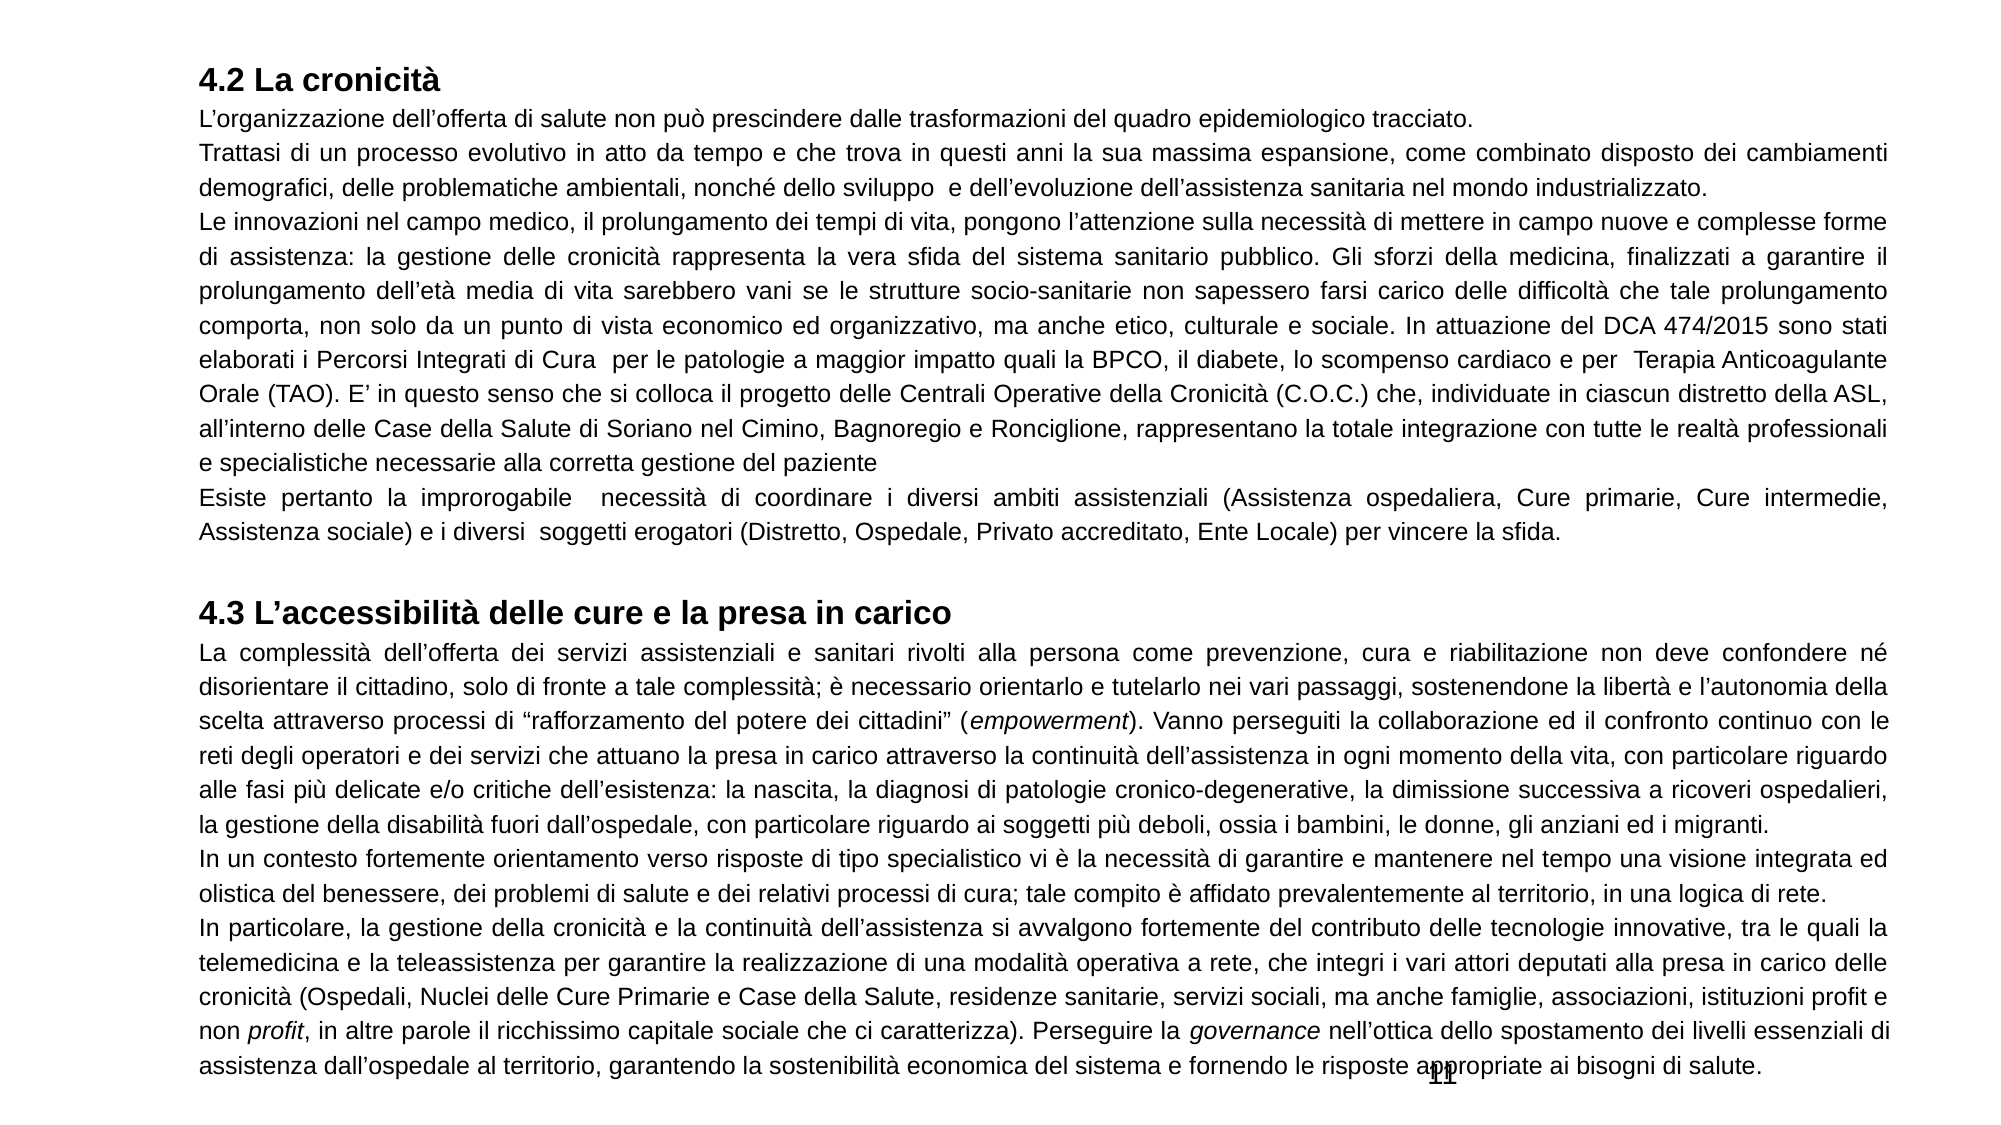

4.2 La cronicità
L’organizzazione dell’offerta di salute non può prescindere dalle trasformazioni del quadro epidemiologico tracciato.
Trattasi di un processo evolutivo in atto da tempo e che trova in questi anni la sua massima espansione, come combinato disposto dei cambiamenti demografici, delle problematiche ambientali, nonché dello sviluppo e dell’evoluzione dell’assistenza sanitaria nel mondo industrializzato.
Le innovazioni nel campo medico, il prolungamento dei tempi di vita, pongono l’attenzione sulla necessità di mettere in campo nuove e complesse forme di assistenza: la gestione delle cronicità rappresenta la vera sfida del sistema sanitario pubblico. Gli sforzi della medicina, finalizzati a garantire il prolungamento dell’età media di vita sarebbero vani se le strutture socio-sanitarie non sapessero farsi carico delle difficoltà che tale prolungamento comporta, non solo da un punto di vista economico ed organizzativo, ma anche etico, culturale e sociale. In attuazione del DCA 474/2015 sono stati elaborati i Percorsi Integrati di Cura per le patologie a maggior impatto quali la BPCO, il diabete, lo scompenso cardiaco e per Terapia Anticoagulante Orale (TAO). E’ in questo senso che si colloca il progetto delle Centrali Operative della Cronicità (C.O.C.) che, individuate in ciascun distretto della ASL, all’interno delle Case della Salute di Soriano nel Cimino, Bagnoregio e Ronciglione, rappresentano la totale integrazione con tutte le realtà professionali e specialistiche necessarie alla corretta gestione del paziente
Esiste pertanto la improrogabile necessità di coordinare i diversi ambiti assistenziali (Assistenza ospedaliera, Cure primarie, Cure intermedie, Assistenza sociale) e i diversi soggetti erogatori (Distretto, Ospedale, Privato accreditato, Ente Locale) per vincere la sfida.
4.3 L’accessibilità delle cure e la presa in carico
La complessità dell’offerta dei servizi assistenziali e sanitari rivolti alla persona come prevenzione, cura e riabilitazione non deve confondere né disorientare il cittadino, solo di fronte a tale complessità; è necessario orientarlo e tutelarlo nei vari passaggi, sostenendone la libertà e l’autonomia della scelta attraverso processi di “rafforzamento del potere dei cittadini” (empowerment). Vanno perseguiti la collaborazione ed il confronto continuo con le reti degli operatori e dei servizi che attuano la presa in carico attraverso la continuità dell’assistenza in ogni momento della vita, con particolare riguardo alle fasi più delicate e/o critiche dell’esistenza: la nascita, la diagnosi di patologie cronico-degenerative, la dimissione successiva a ricoveri ospedalieri, la gestione della disabilità fuori dall’ospedale, con particolare riguardo ai soggetti più deboli, ossia i bambini, le donne, gli anziani ed i migranti.
In un contesto fortemente orientamento verso risposte di tipo specialistico vi è la necessità di garantire e mantenere nel tempo una visione integrata ed olistica del benessere, dei problemi di salute e dei relativi processi di cura; tale compito è affidato prevalentemente al territorio, in una logica di rete.
In particolare, la gestione della cronicità e la continuità dell’assistenza si avvalgono fortemente del contributo delle tecnologie innovative, tra le quali la telemedicina e la teleassistenza per garantire la realizzazione di una modalità operativa a rete, che integri i vari attori deputati alla presa in carico delle cronicità (Ospedali, Nuclei delle Cure Primarie e Case della Salute, residenze sanitarie, servizi sociali, ma anche famiglie, associazioni, istituzioni profit e non profit, in altre parole il ricchissimo capitale sociale che ci caratterizza). Perseguire la governance nell’ottica dello spostamento dei livelli essenziali di assistenza dall’ospedale al territorio, garantendo la sostenibilità economica del sistema e fornendo le risposte appropriate ai bisogni di salute.